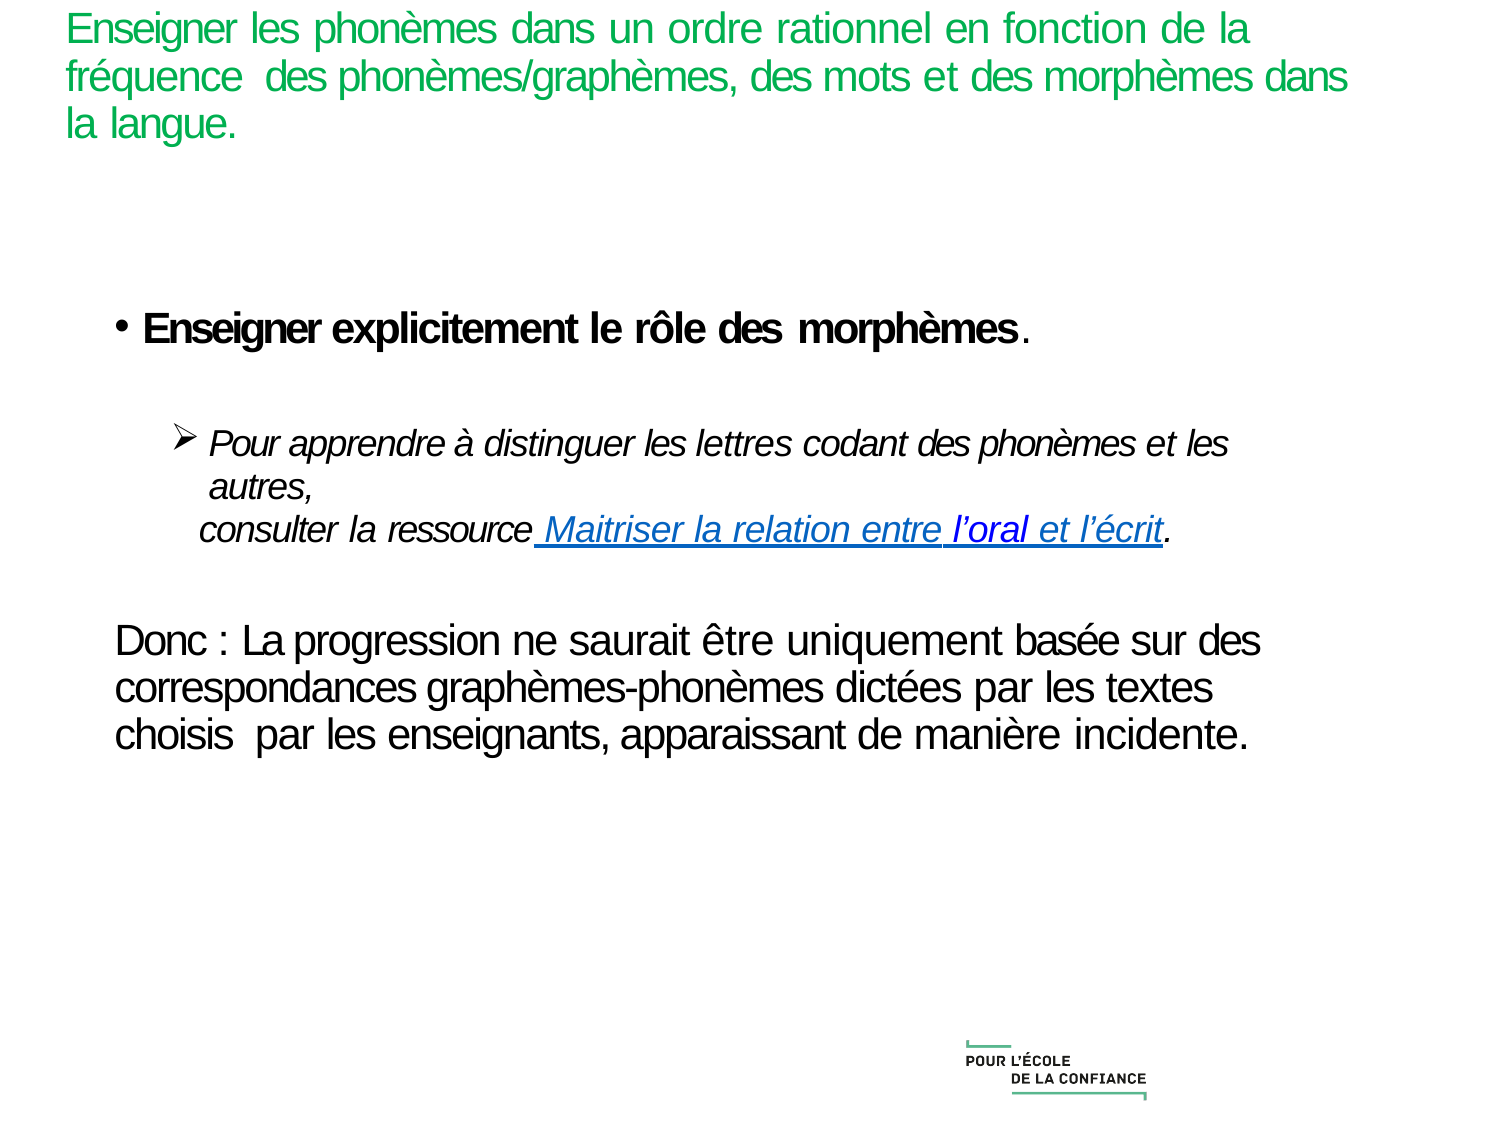

# Enseigner les phonèmes dans un ordre rationnel en fonction de la fréquence des phonèmes/graphèmes, des mots et des morphèmes dans la langue.
Enseigner explicitement le rôle des morphèmes.
Pour apprendre à distinguer les lettres codant des phonèmes et les autres,
consulter la ressource Maitriser la relation entre l’oral et l’écrit.
Donc : La progression ne saurait être uniquement basée sur des correspondances graphèmes-phonèmes dictées par les textes choisis par les enseignants, apparaissant de manière incidente.